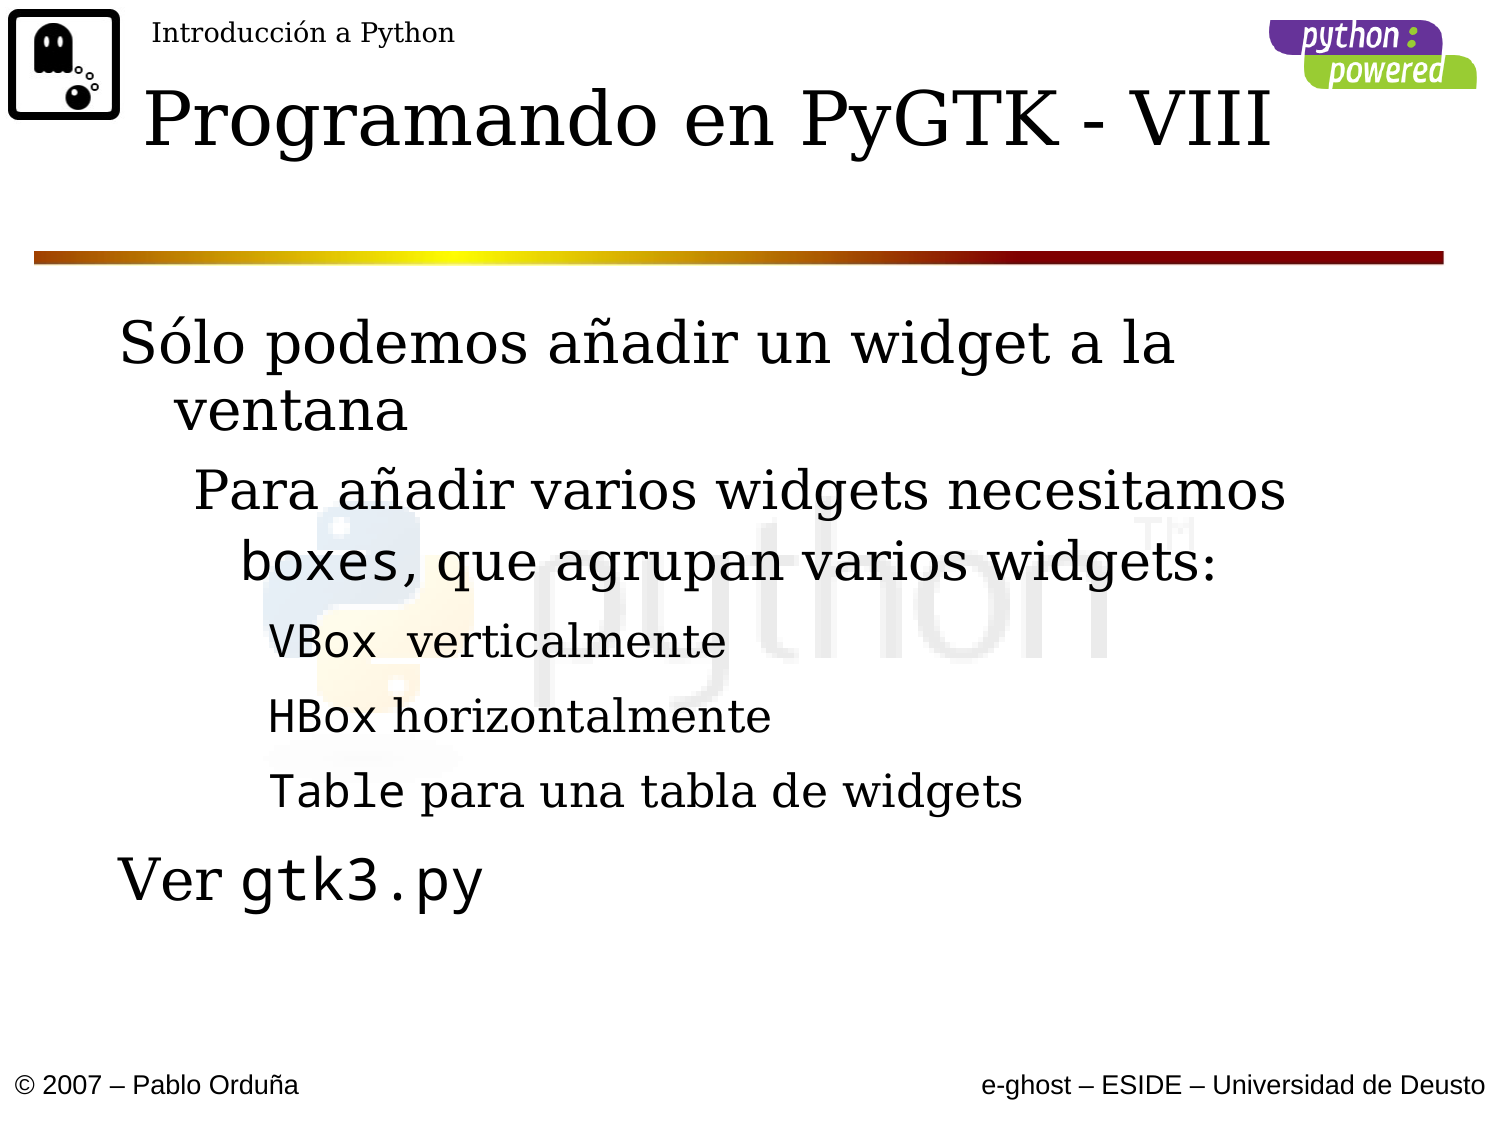

# Programando en PyGTK - VIII
Sólo podemos añadir un widget a la ventana
Para añadir varios widgets necesitamos boxes, que agrupan varios widgets:
VBox verticalmente
HBox horizontalmente
Table para una tabla de widgets
Ver gtk3.py